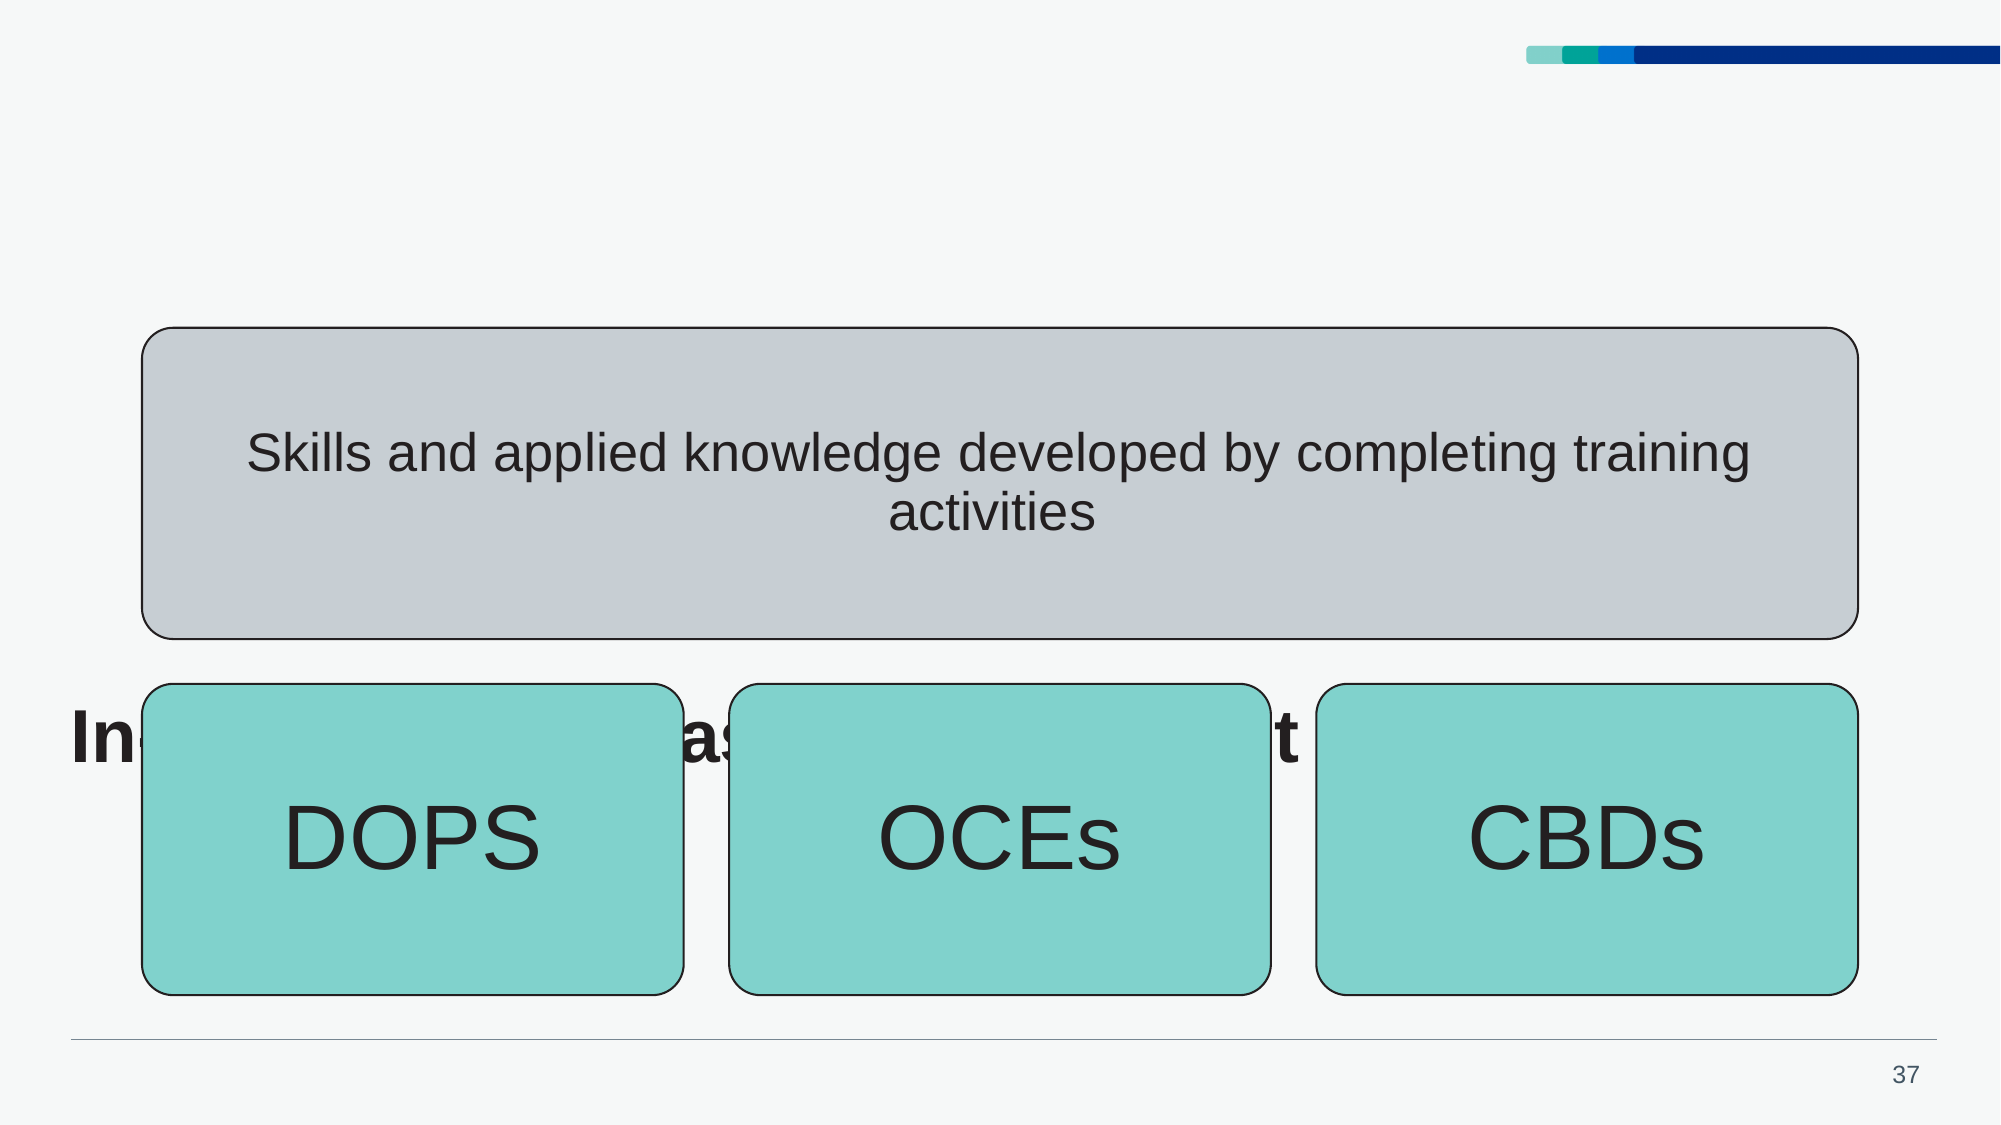

Skills and applied knowledge developed by completing training activities
DOPS
OCEs
CBDs
# In-person work-based assessment